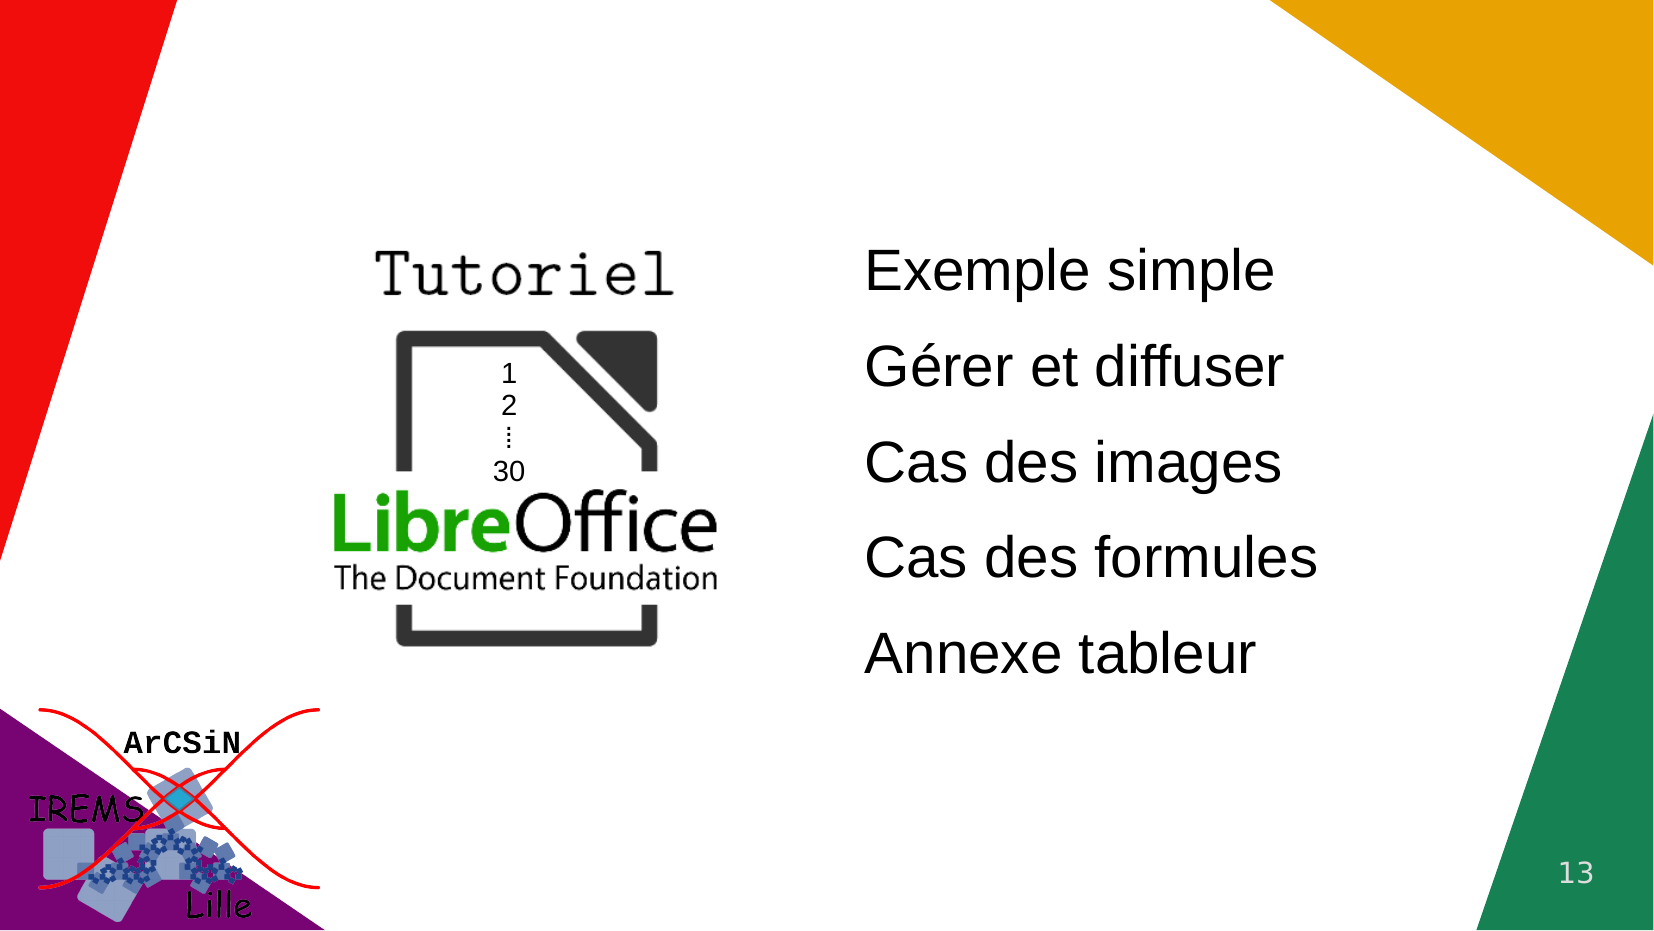

Exemple simple
Gérer et diffuser
1
2
⁞
30
Cas des images
Cas des formules
Annexe tableur
13